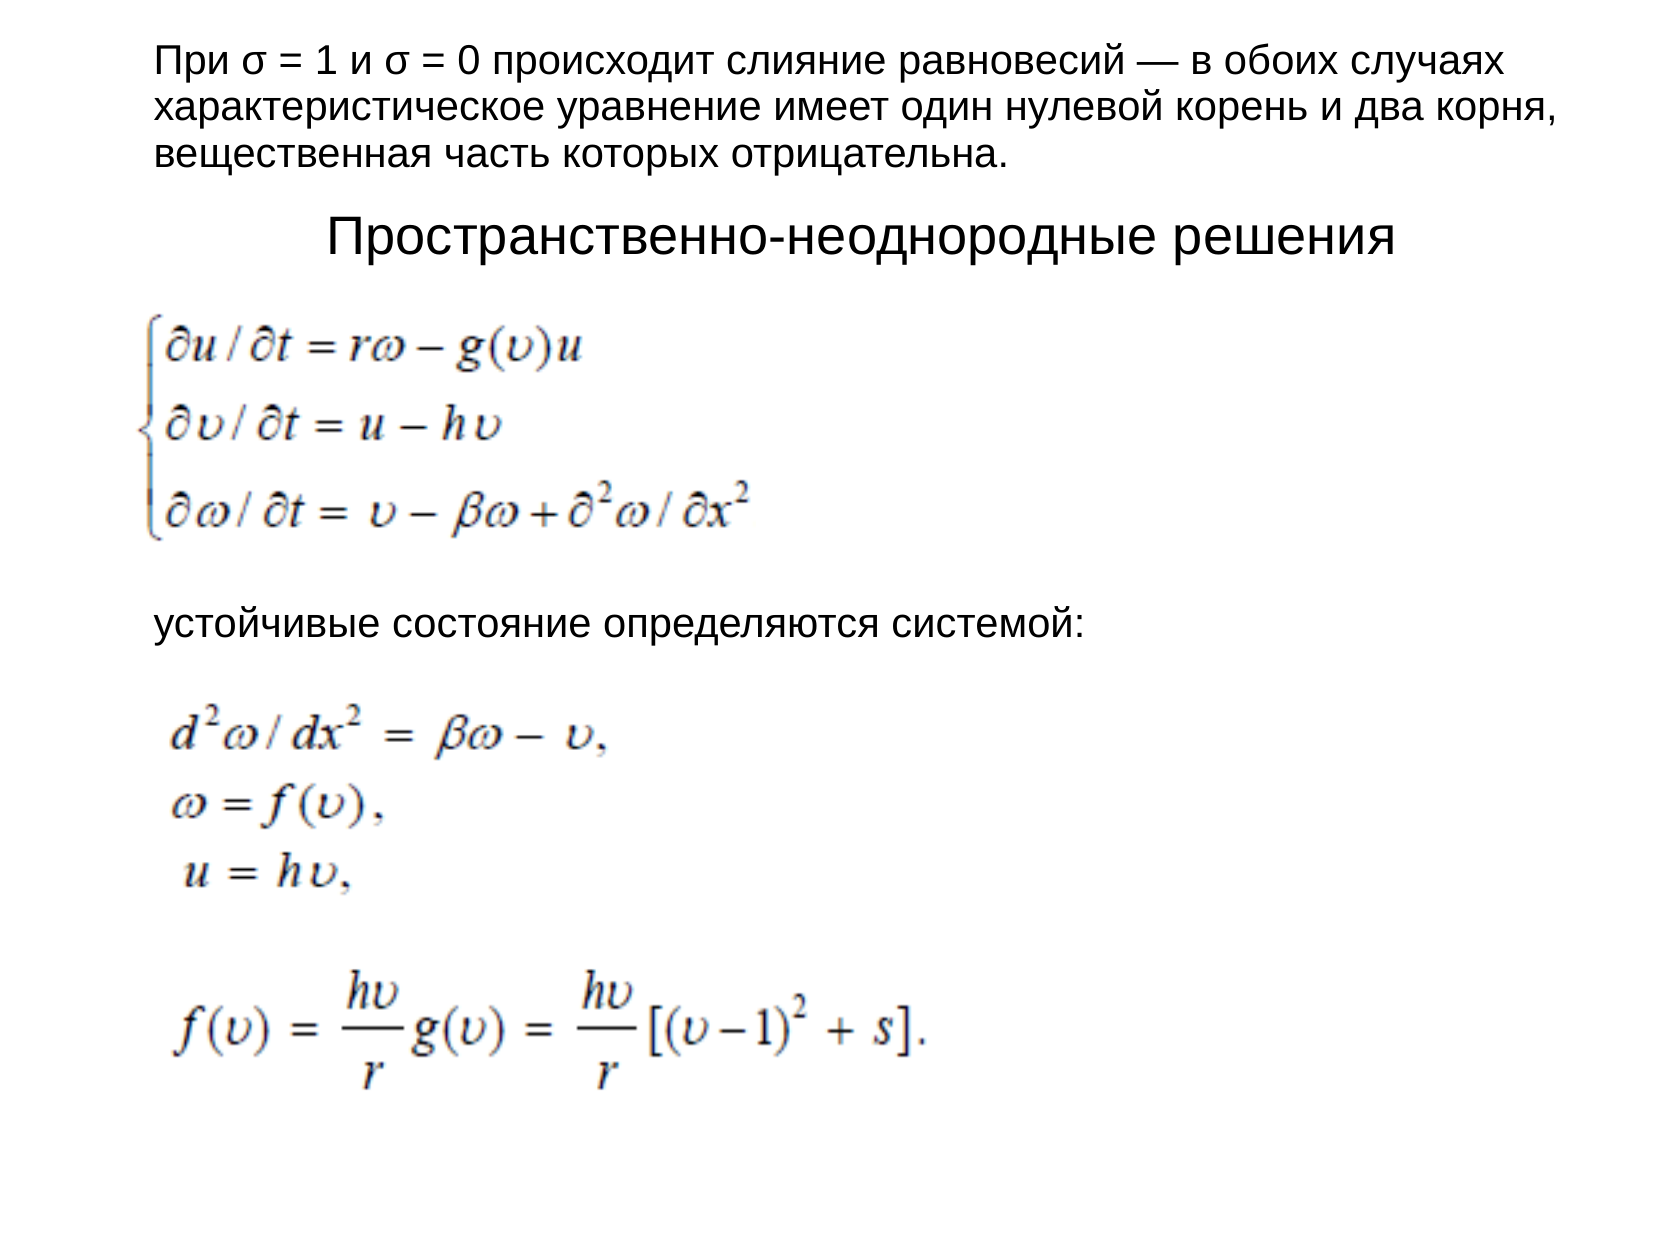

#
При σ = 1 и σ = 0 происходит слияние равновесий — в обоих случаях характеристическое уравнение имеет один нулевой корень и два корня, вещественная часть которых отрицательна.
Пространственно-неоднородные решения
устойчивые состояние определяются системой: